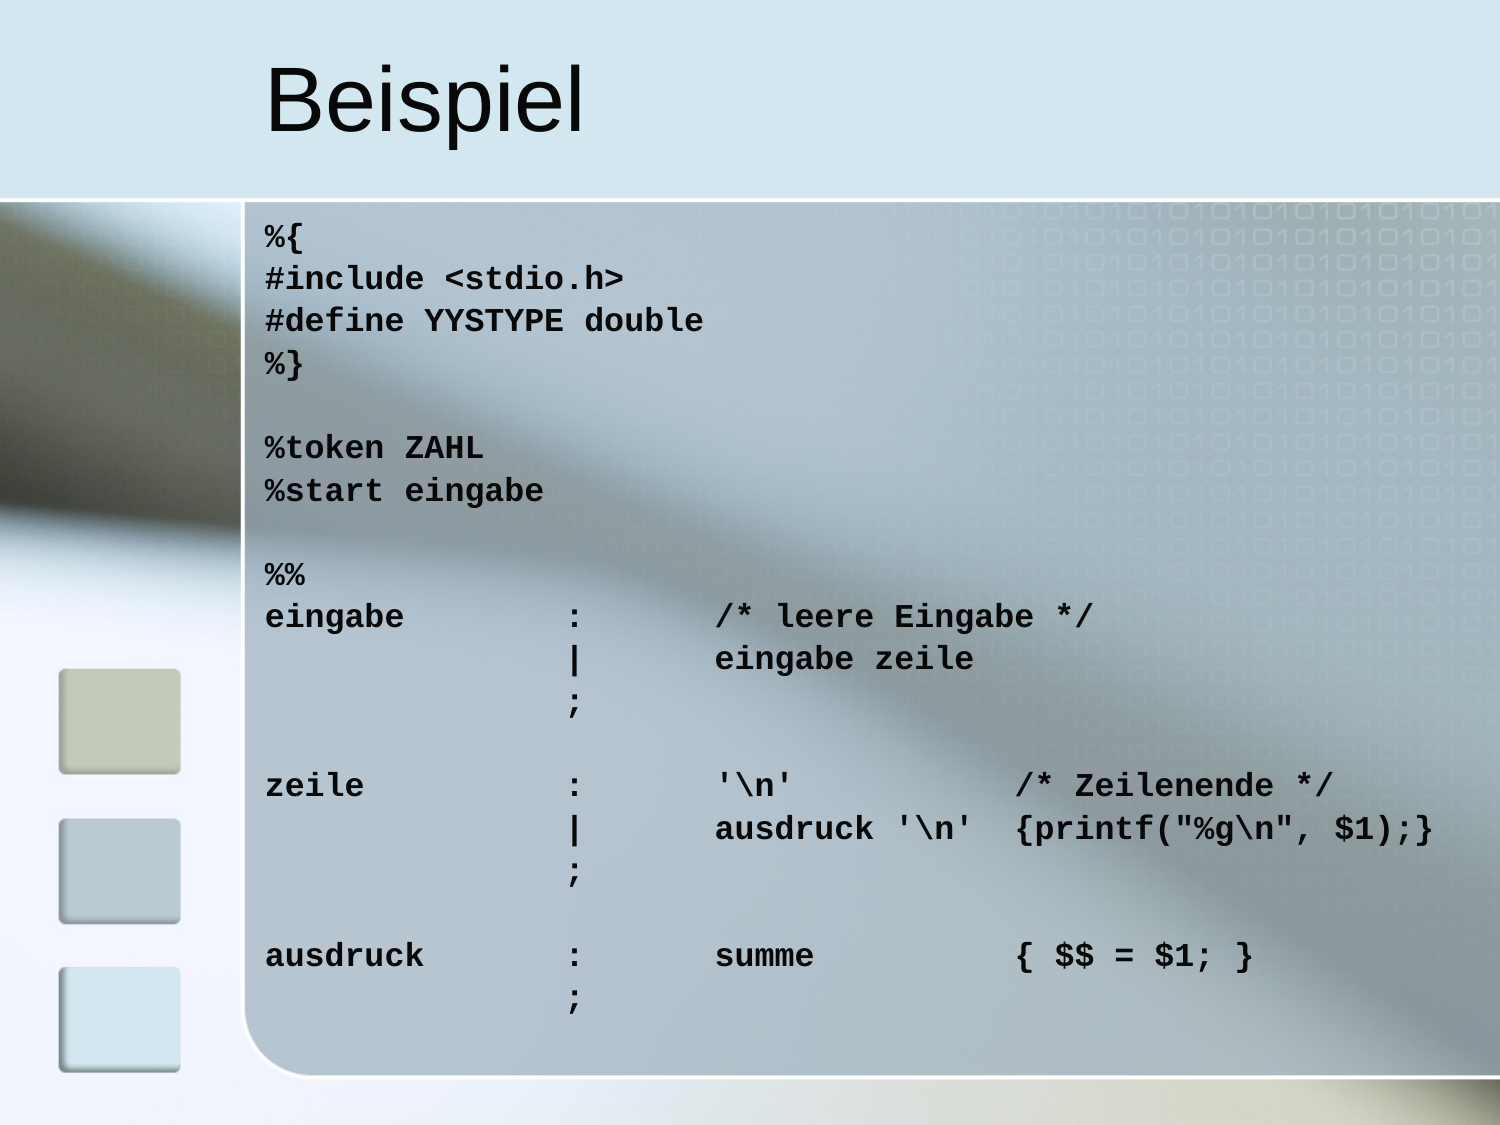

# Beispiel
%{
#include <stdio.h>
#define YYSTYPE double
%}
%token ZAHL
%start eingabe
%%
eingabe		:	/* leere Eingabe */
			|	eingabe zeile
			;
zeile		:	'\n'		/* Zeilenende */
			|	ausdruck '\n'	{printf("%g\n", $1);}
			;
ausdruck	:	summe		{ $$ = $1; }
			;